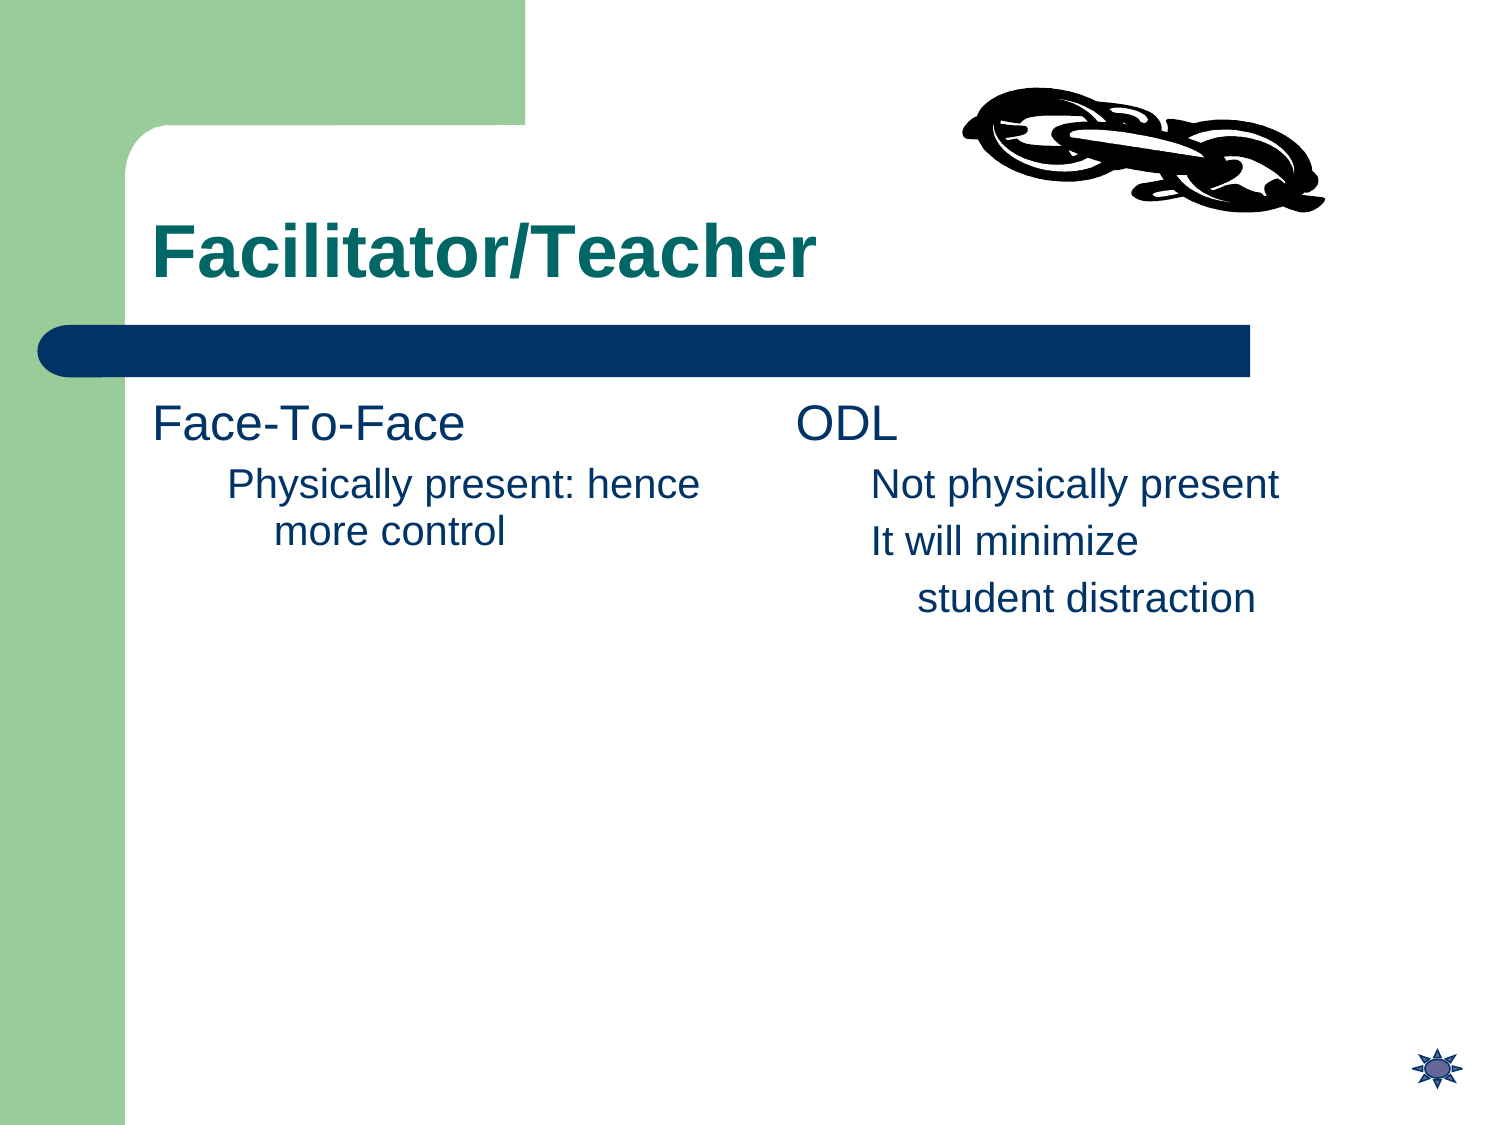

# Facilitator/Teacher
Face-To-Face
Physically present: hence more control
ODL
Not physically present
It will minimize
	student distraction